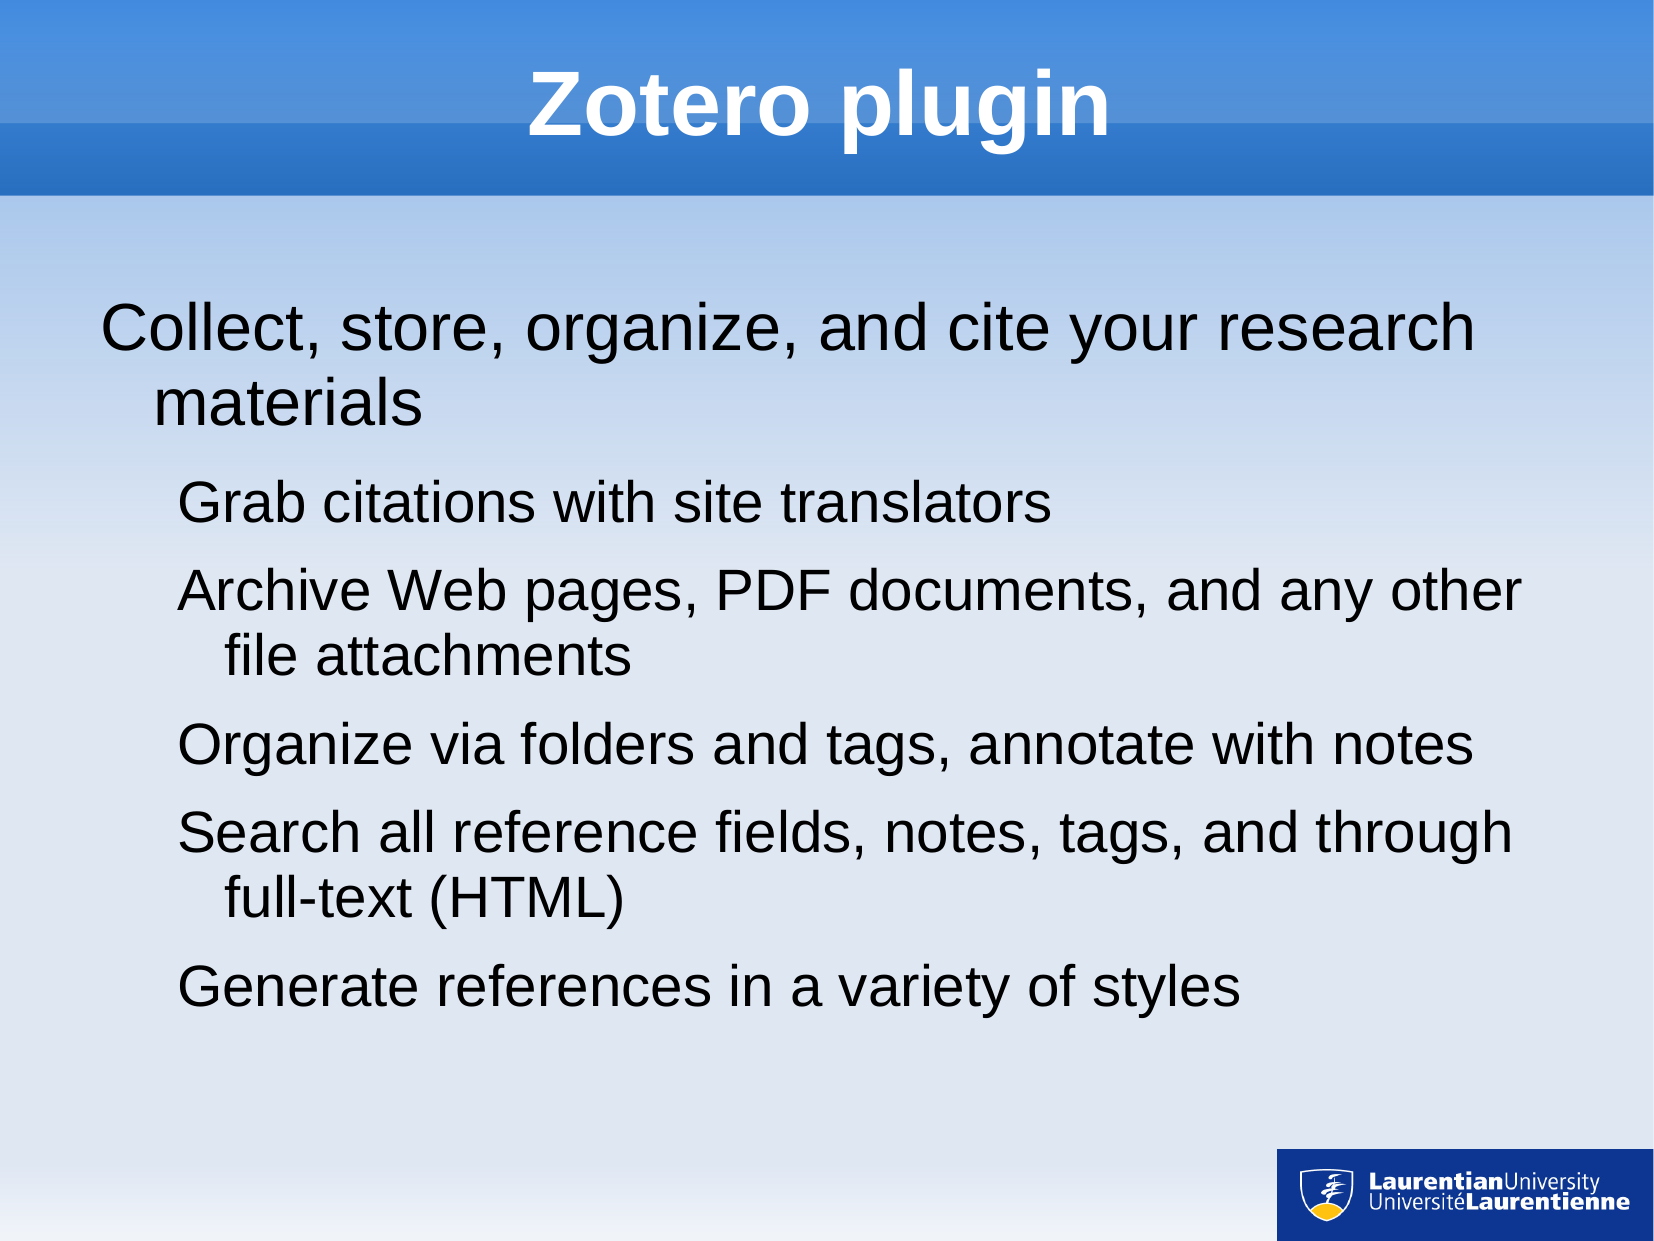

# Zotero plugin
Collect, store, organize, and cite your research materials
Grab citations with site translators
Archive Web pages, PDF documents, and any other file attachments
Organize via folders and tags, annotate with notes
Search all reference fields, notes, tags, and through full-text (HTML)
Generate references in a variety of styles